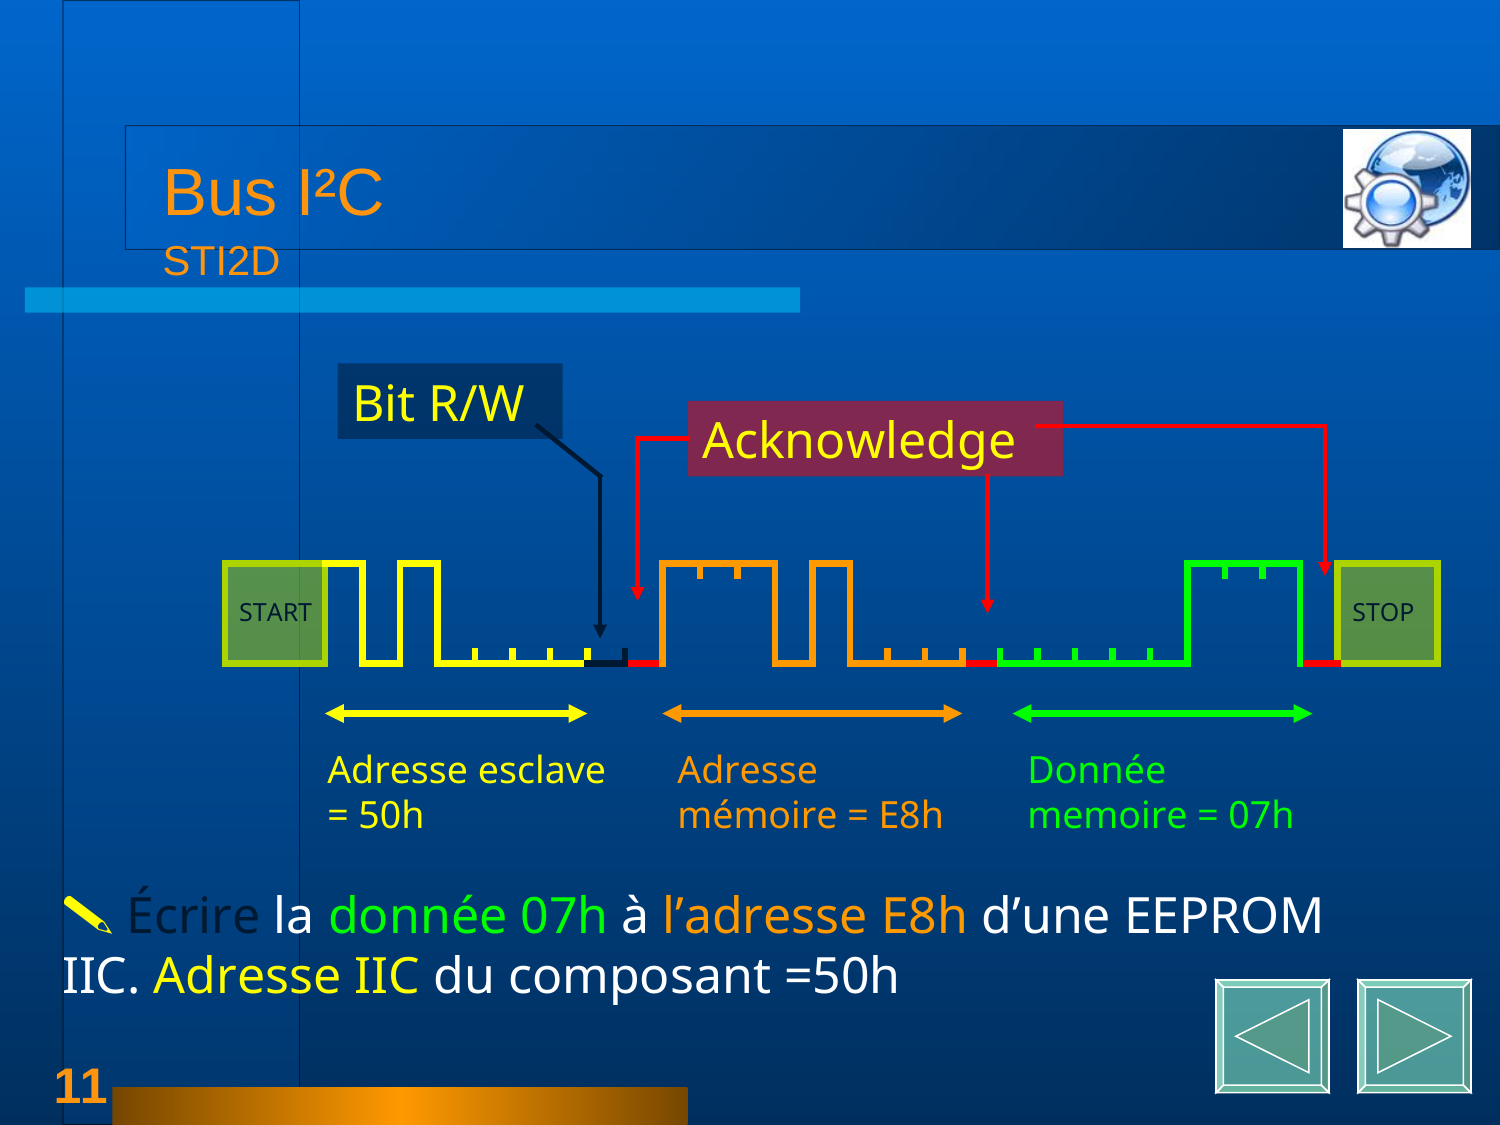

Bit R/W
Acknowledge
START
Adresse esclave = 50h
STOP
Adresse mémoire = E8h
Donnée memoire = 07h
 Écrire la donnée 07h à l’adresse E8h d’une EEPROM IIC. Adresse IIC du composant =50h